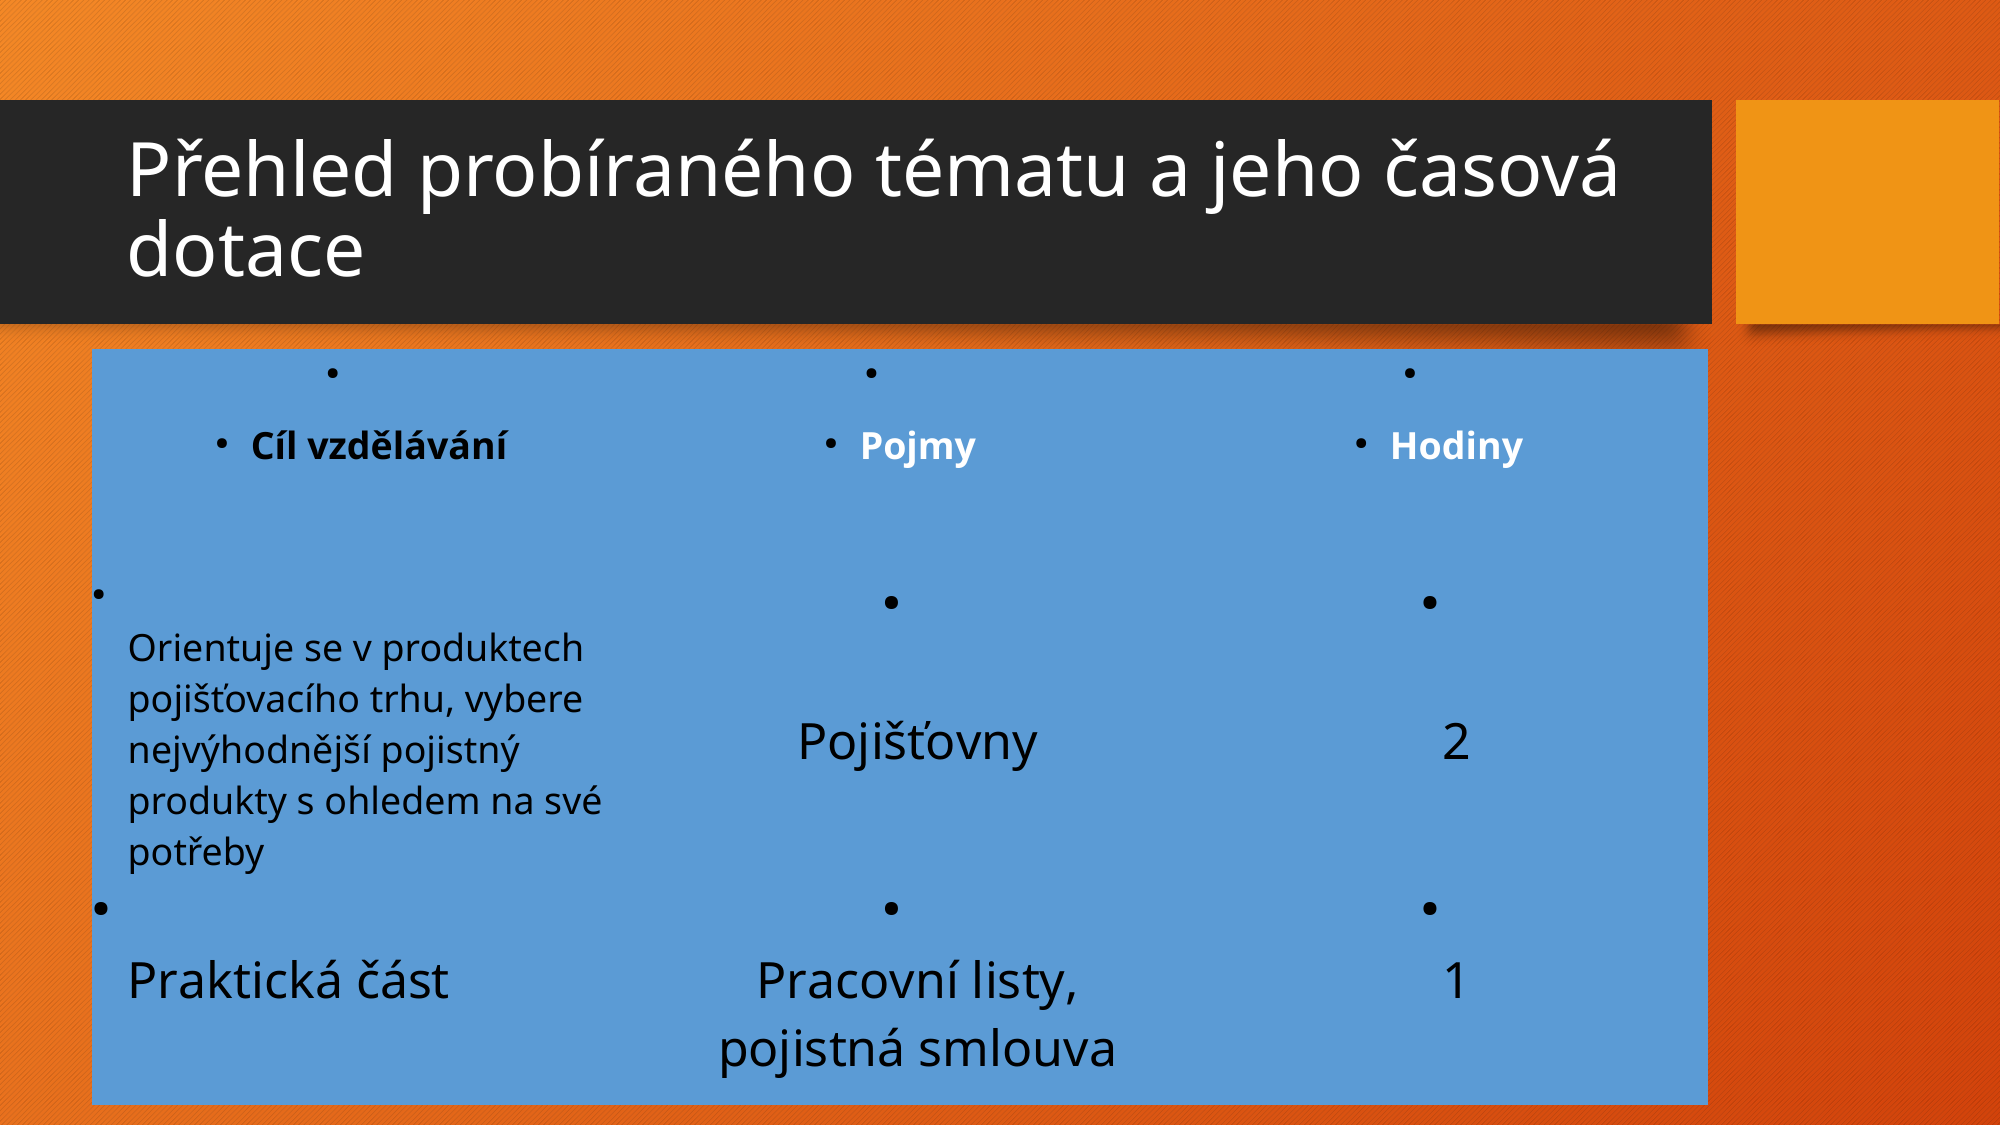

# Přehled probíraného tématu a jeho časová dotace
| Cíl vzdělávání | Pojmy | Hodiny |
| --- | --- | --- |
| Orientuje se v produktech pojišťovacího trhu, vybere nejvýhodnější pojistný produkty s ohledem na své potřeby | Pojišťovny | 2 |
| Praktická část | Pracovní listy, pojistná smlouva | 1 |